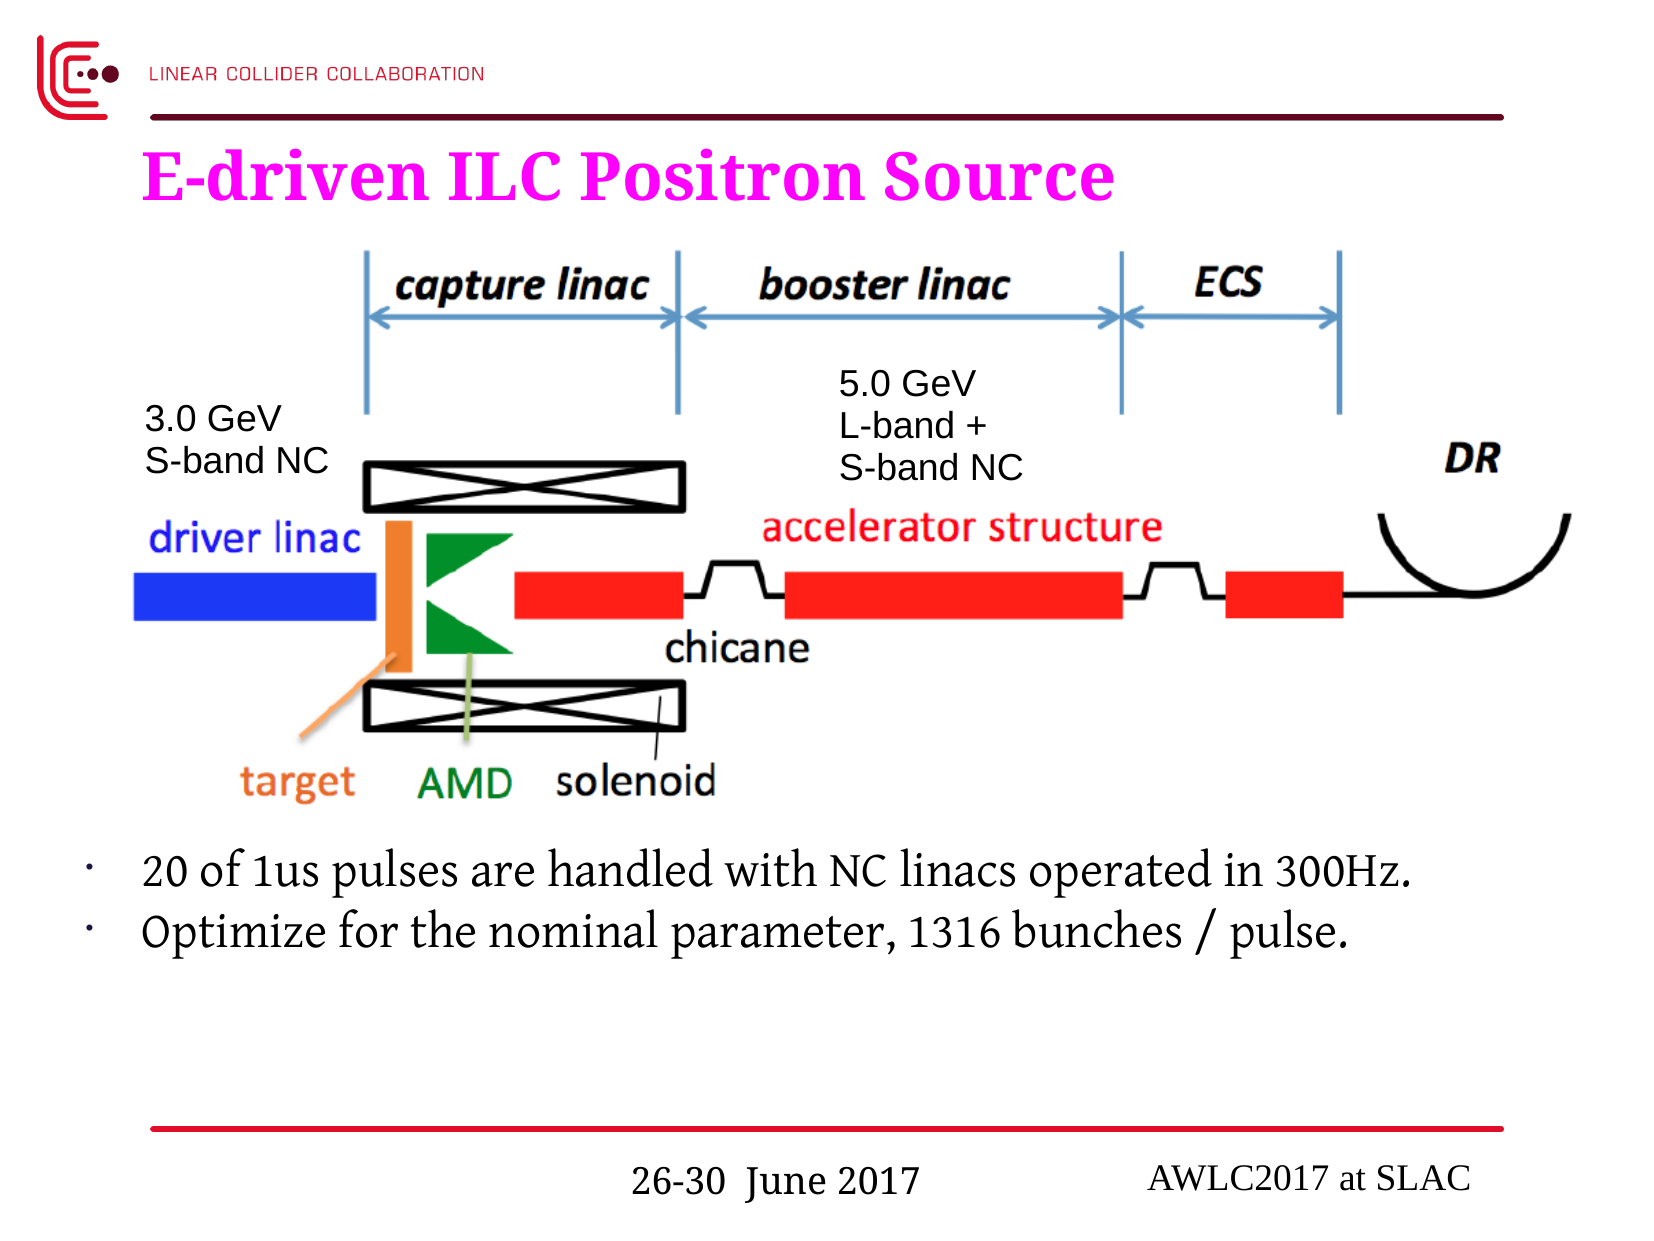

# E-driven ILC Positron Source
5.0 GeV
L-band + S-band NC
3.0 GeV
S-band NC
20 of 1us pulses are handled with NC linacs operated in 300Hz.
Optimize for the nominal parameter, 1316 bunches / pulse.